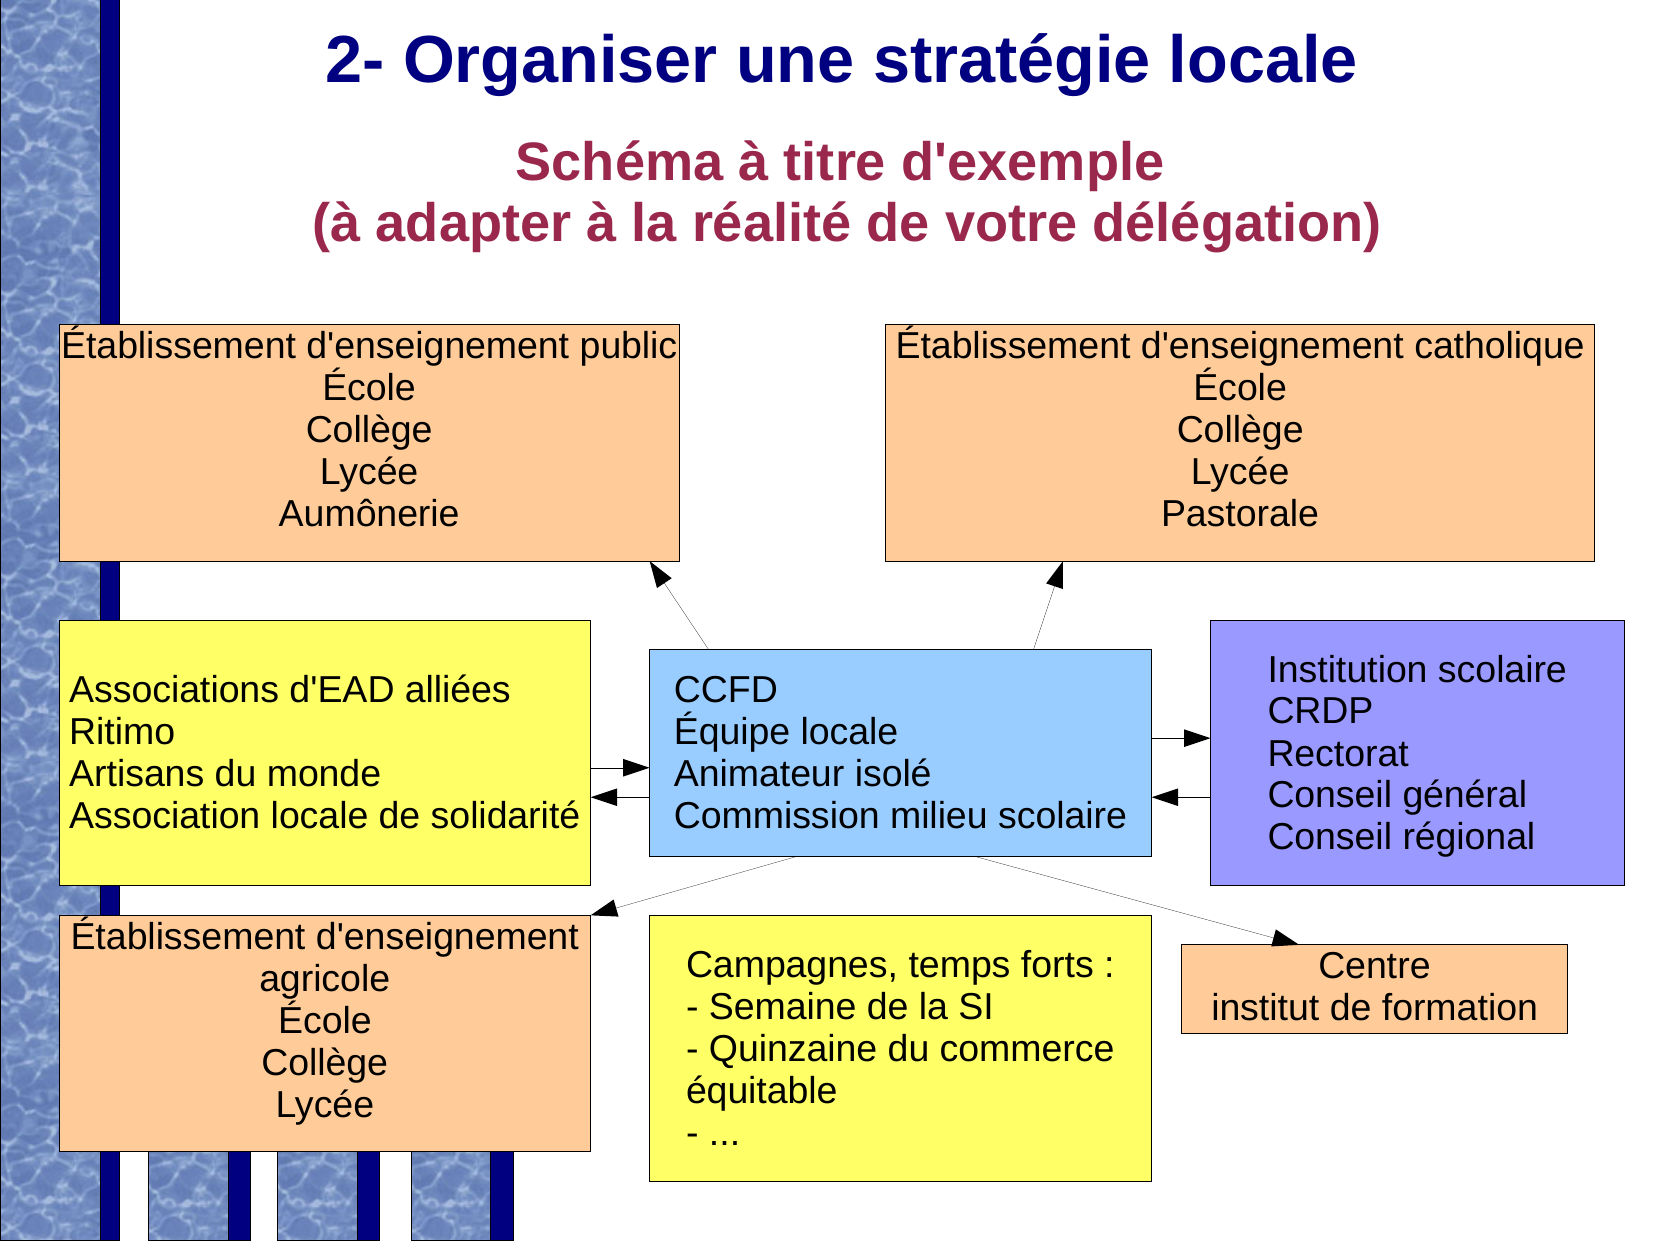

2- Organiser une stratégie locale
# Schéma à titre d'exemple (à adapter à la réalité de votre délégation)
Établissement d'enseignement public
École
Collège
Lycée
Aumônerie
Établissement d'enseignement catholique
École
Collège
Lycée
Pastorale
Associations d'EAD alliées
Ritimo
Artisans du monde
Association locale de solidarité
Institution scolaire
CRDP
Rectorat
Conseil général
Conseil régional
CCFD
Équipe locale
Animateur isolé
Commission milieu scolaire
Établissement d'enseignement agricole
École
Collège
Lycée
aumônerie
Campagnes, temps forts :
- Semaine de la SI
- Quinzaine du commerce
équitable
- ...
Centre
institut de formation